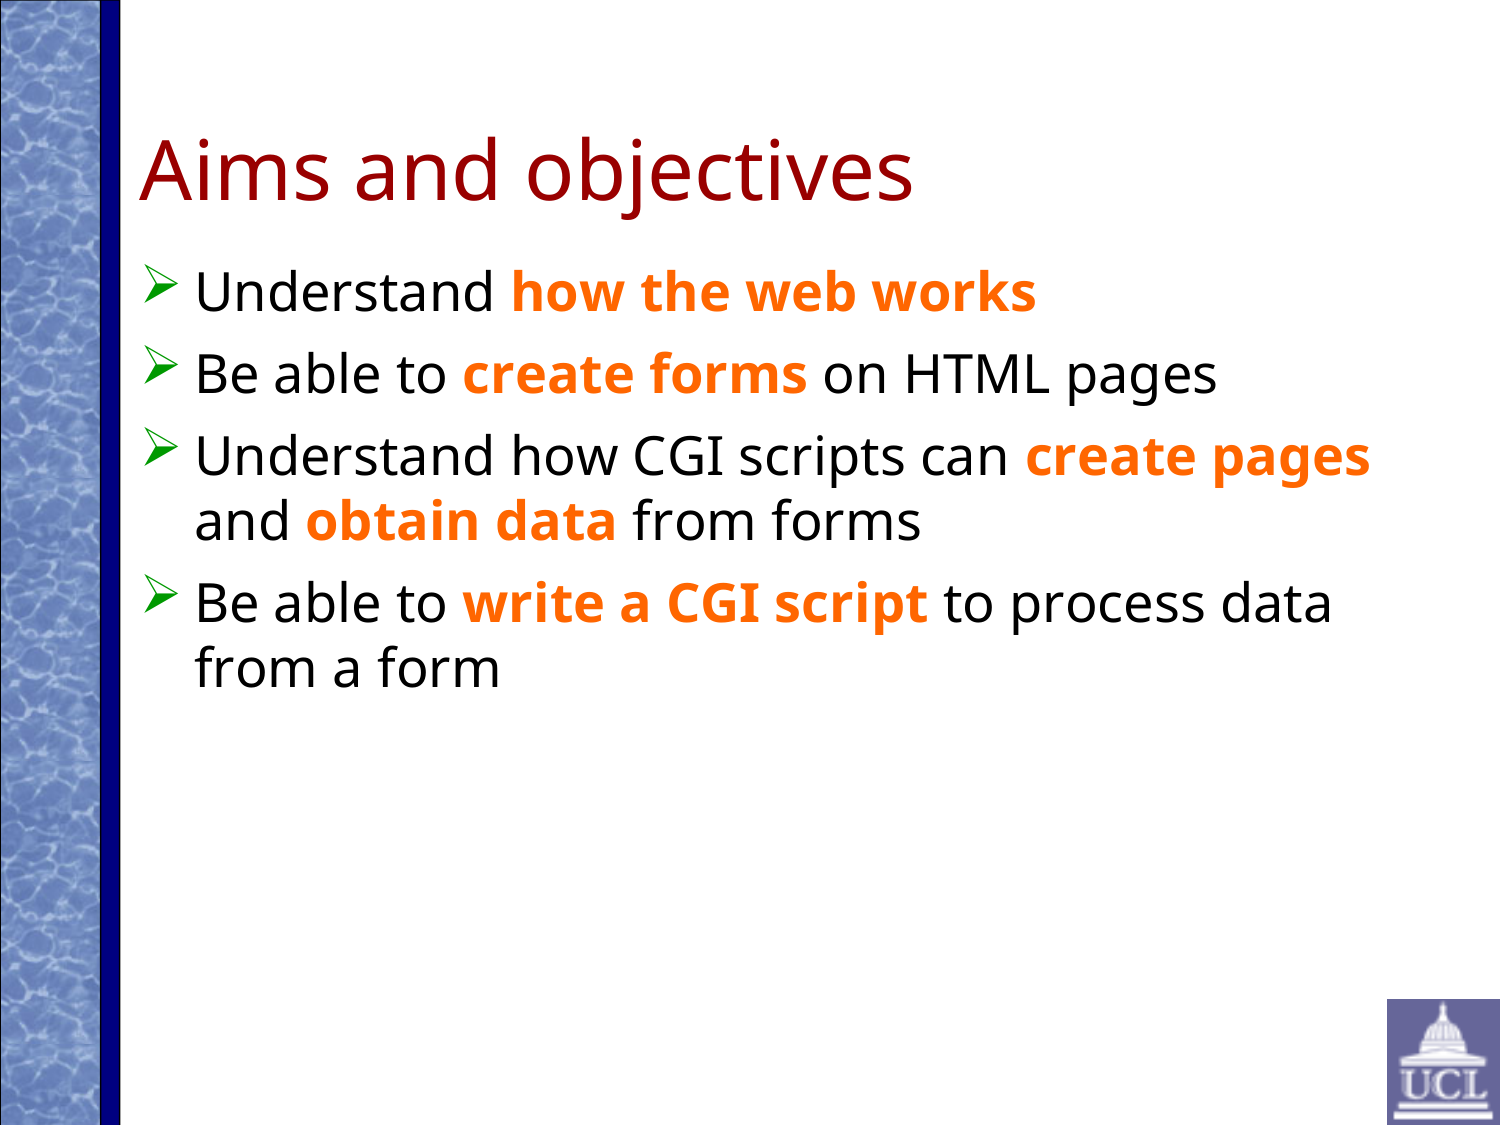

# Aims and objectives
Understand how the web works
Be able to create forms on HTML pages
Understand how CGI scripts can create pages and obtain data from forms
Be able to write a CGI script to process data from a form